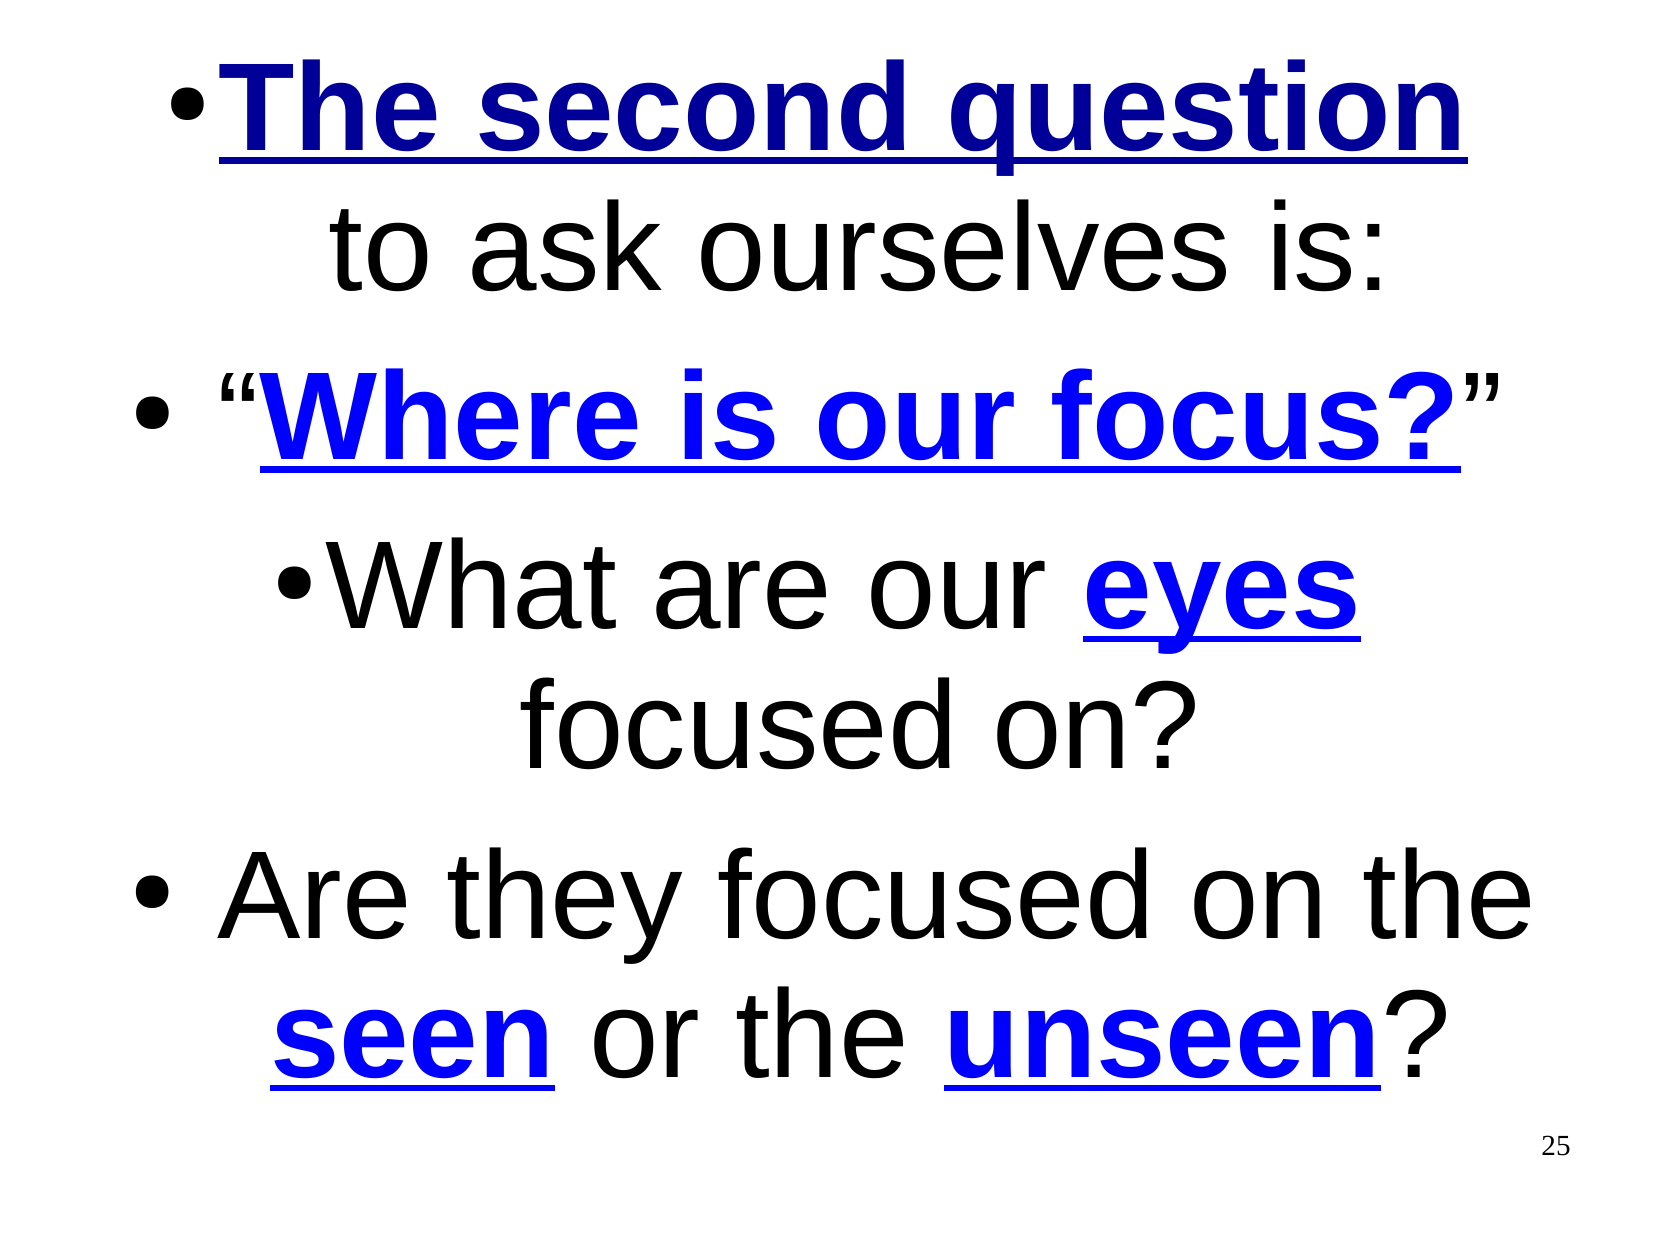

# The second question to ask ourselves is:
 “Where is our focus?”
What are our eyes
focused on?
 Are they focused on the seen or the unseen?
25